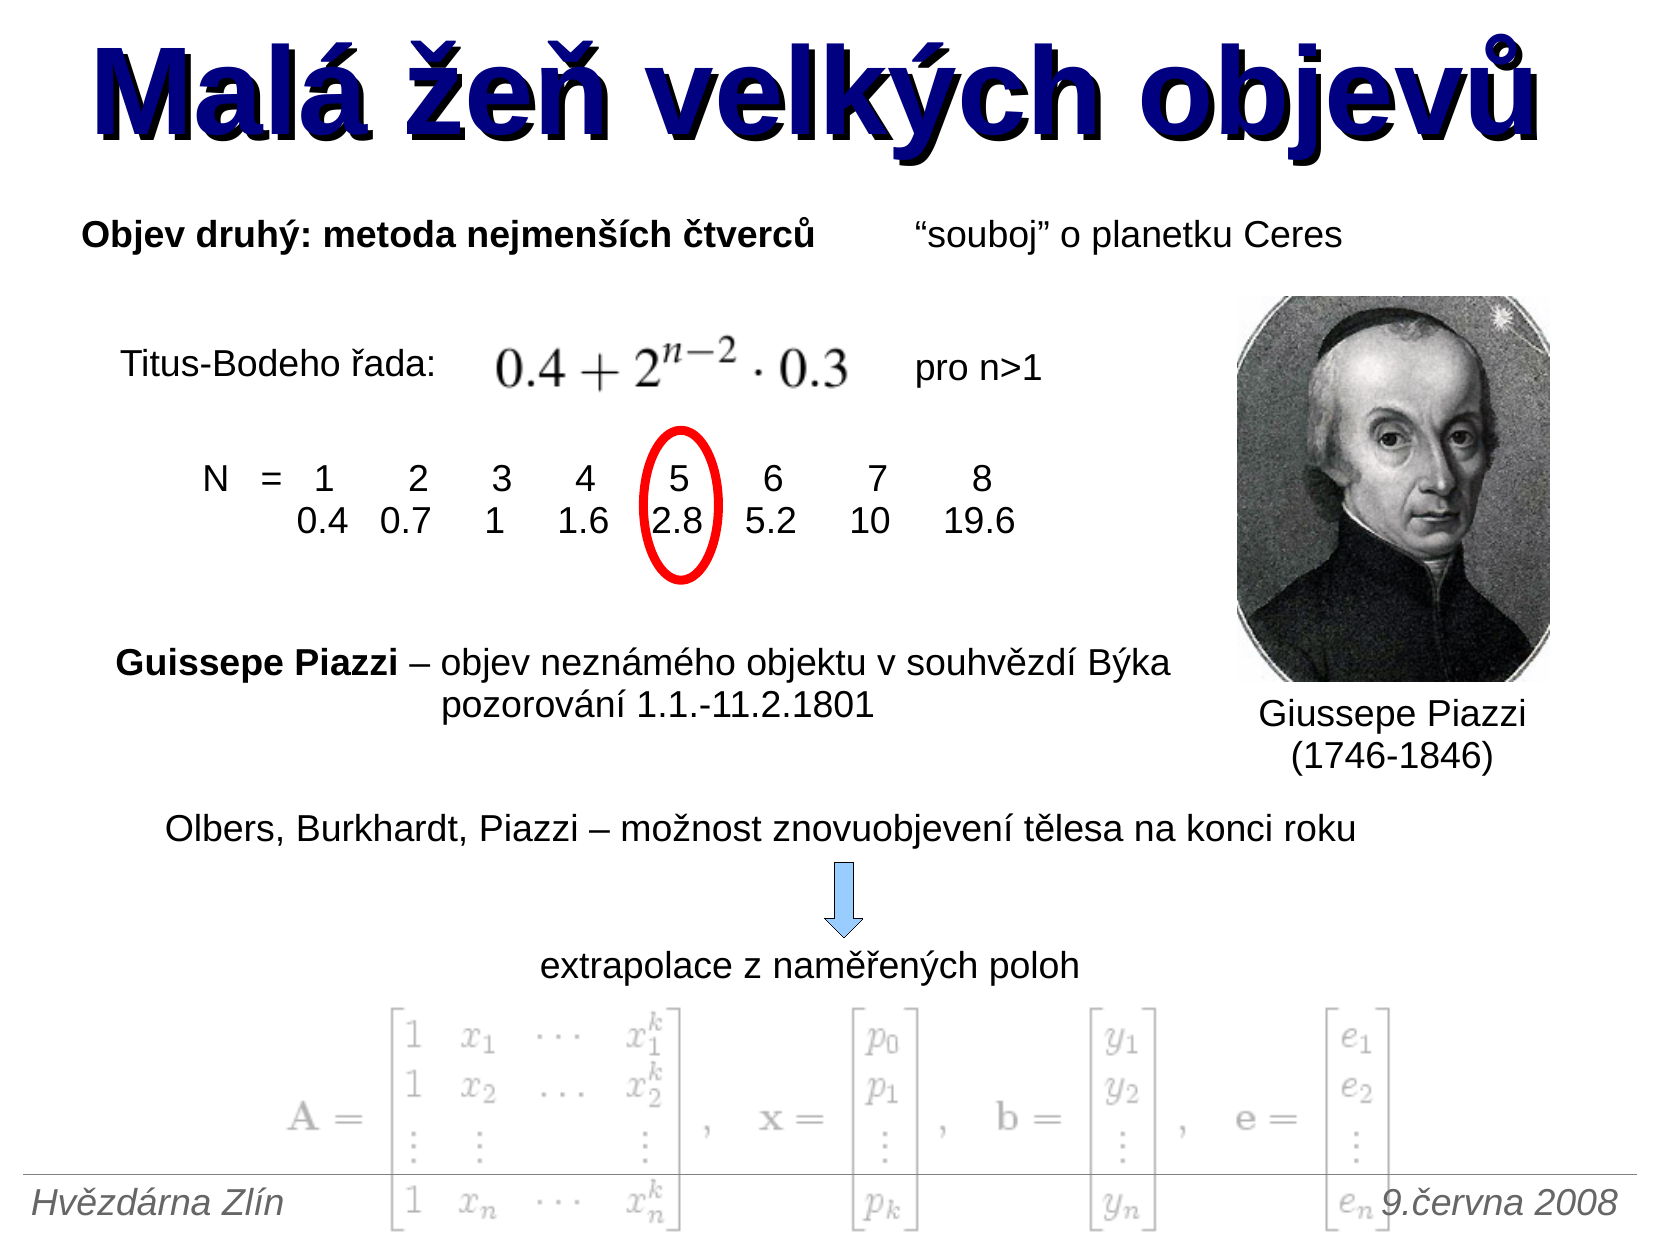

Malá žeň velkých objevů
Objev druhý: metoda nejmenších čtverců
“souboj” o planetku Ceres
Titus-Bodeho řada:
pro n>1
N = 1 2 3 4 5 6 7 8
 0.4 0.7 1 1.6 2.8 5.2 10 19.6
Guissepe Piazzi – objev neznámého objektu v souhvězdí Býka
 pozorování 1.1.-11.2.1801
Giussepe Piazzi
(1746-1846)
Olbers, Burkhardt, Piazzi – možnost znovuobjevení tělesa na konci roku
extrapolace z naměřených poloh
Hvězdárna Zlín															9.června 2008